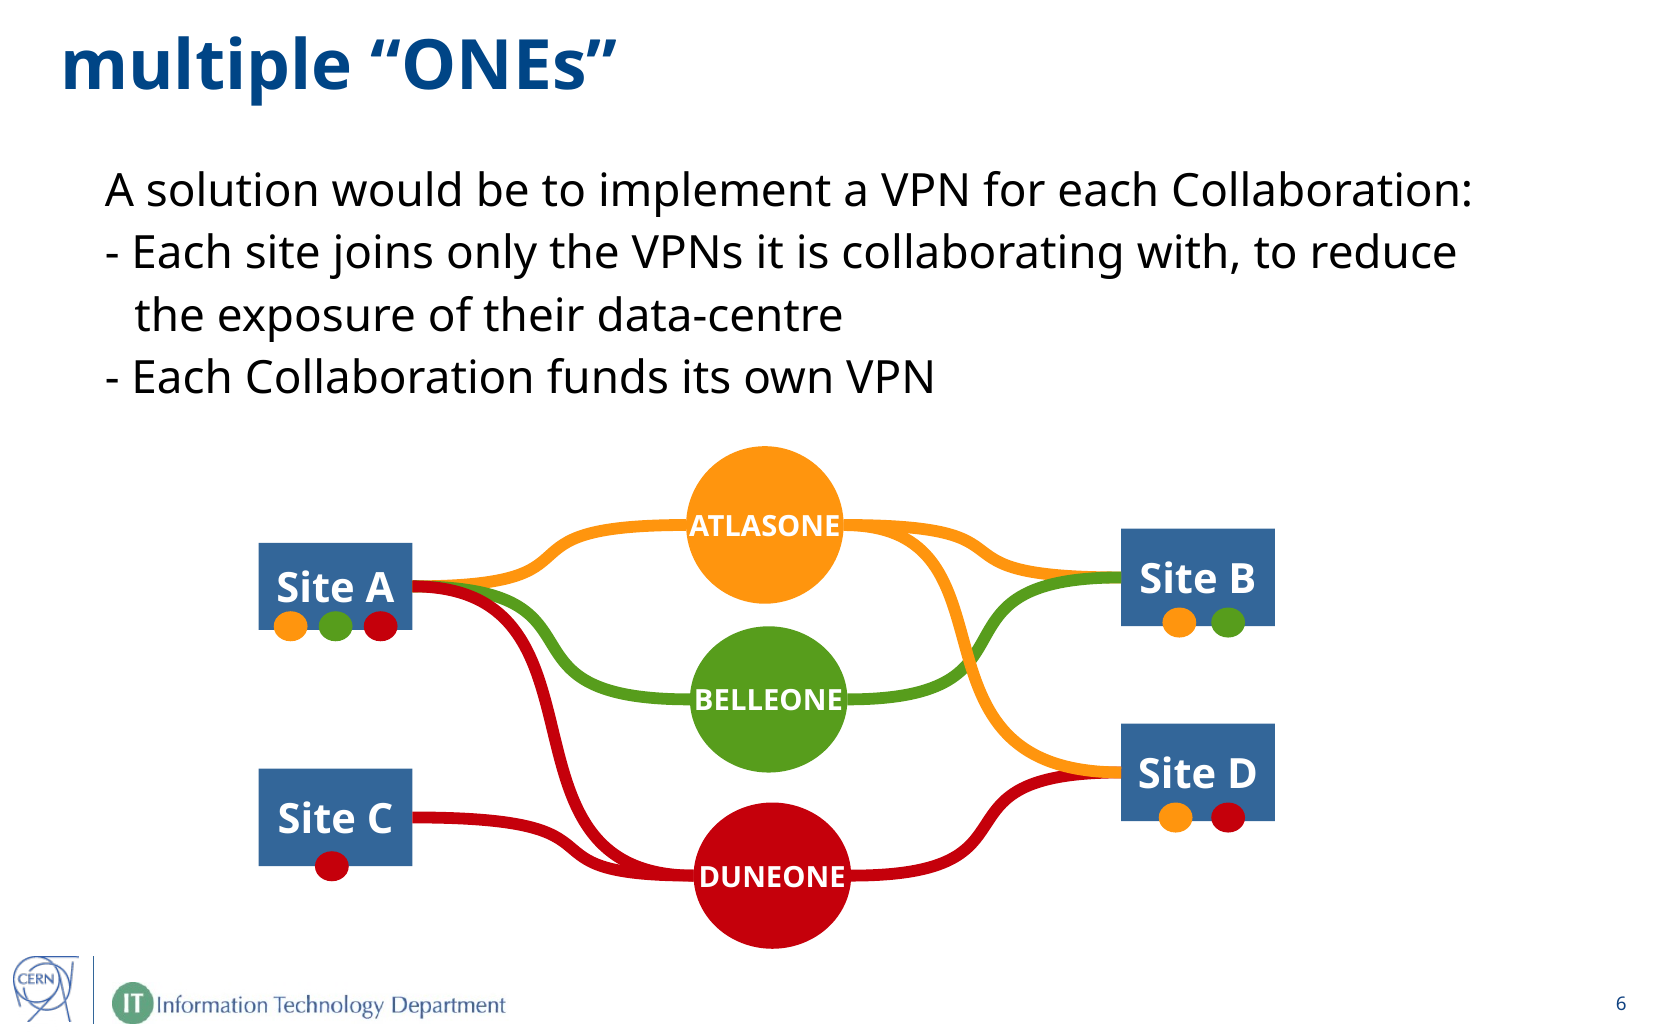

# multiple “ONEs”
A solution would be to implement a VPN for each Collaboration:
- Each site joins only the VPNs it is collaborating with, to reduce the exposure of their data-centre
- Each Collaboration funds its own VPN
ATLASONE
Site B
Site A
BELLEONE
Site D
Site C
DUNEONE